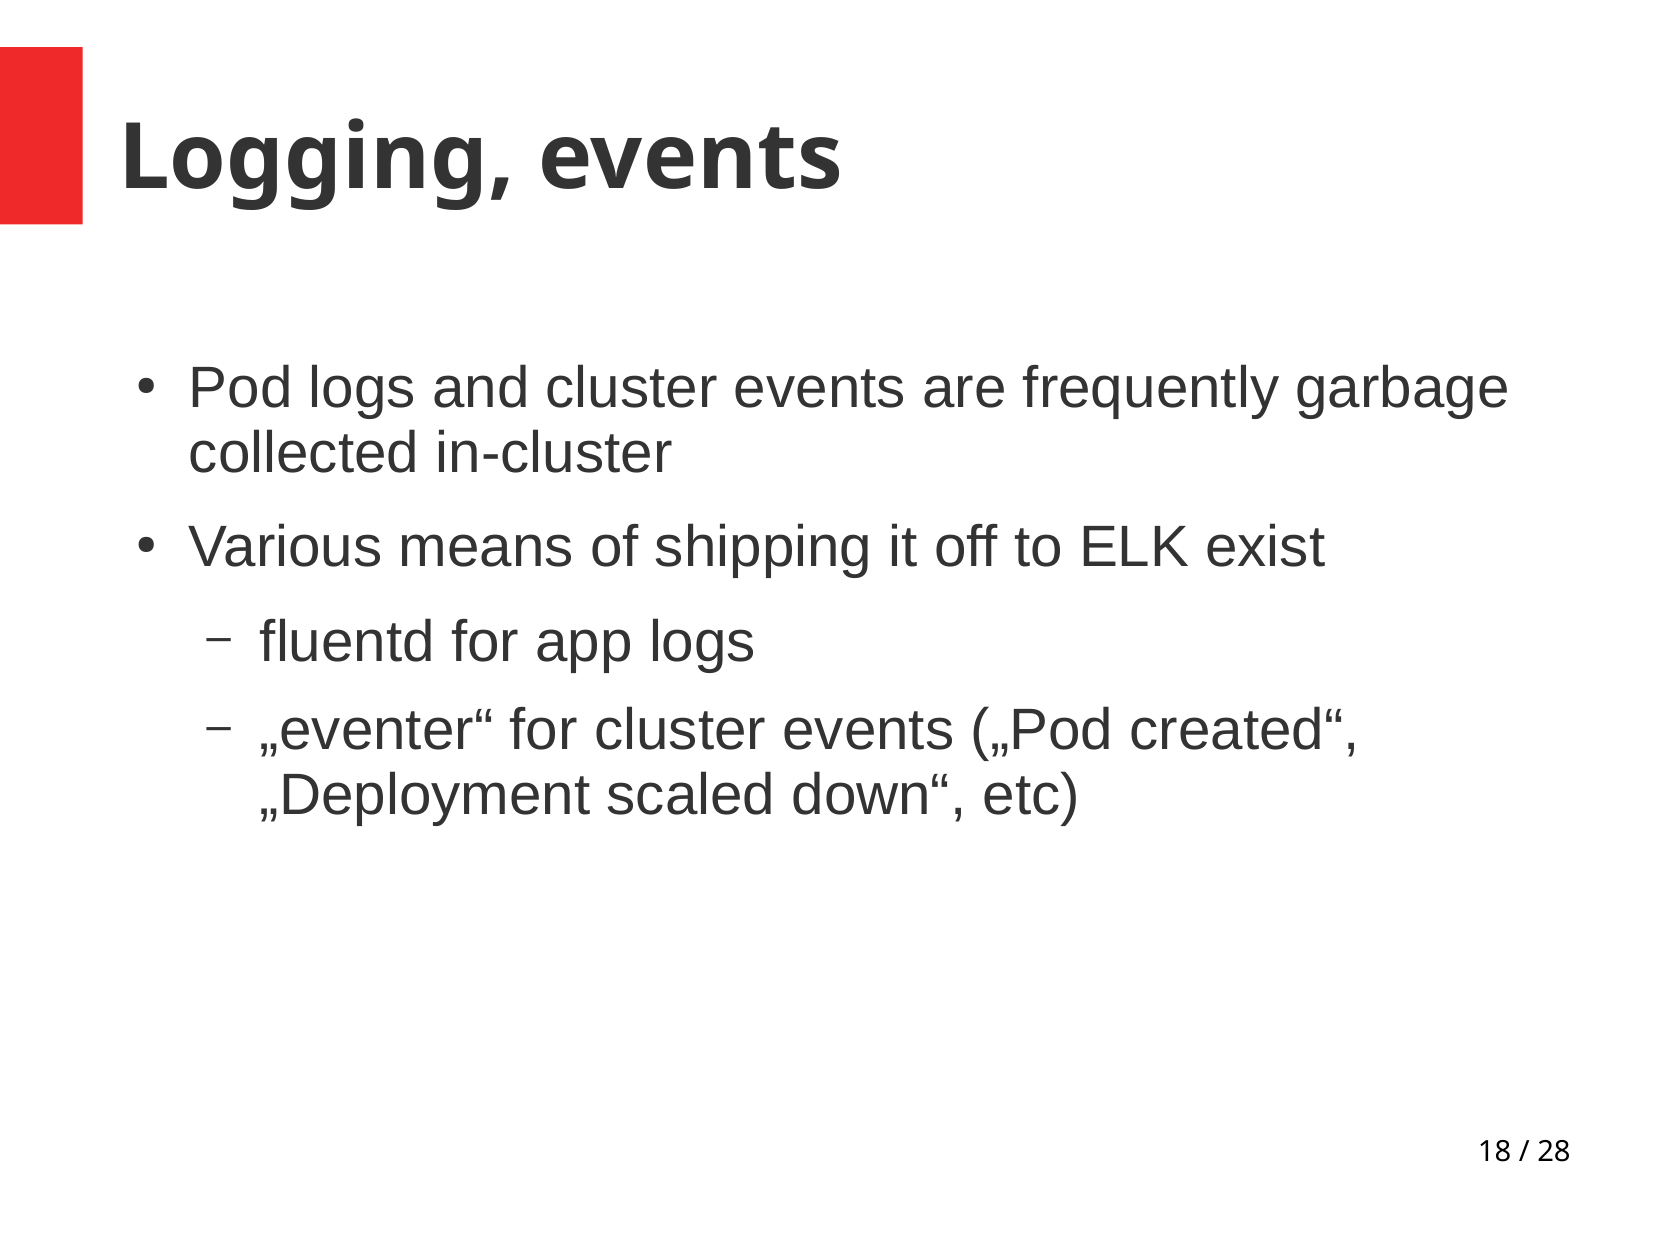

# Logging, events
Pod logs and cluster events are frequently garbage collected in-cluster
Various means of shipping it off to ELK exist
fluentd for app logs
„eventer“ for cluster events („Pod created“, „Deployment scaled down“, etc)
18